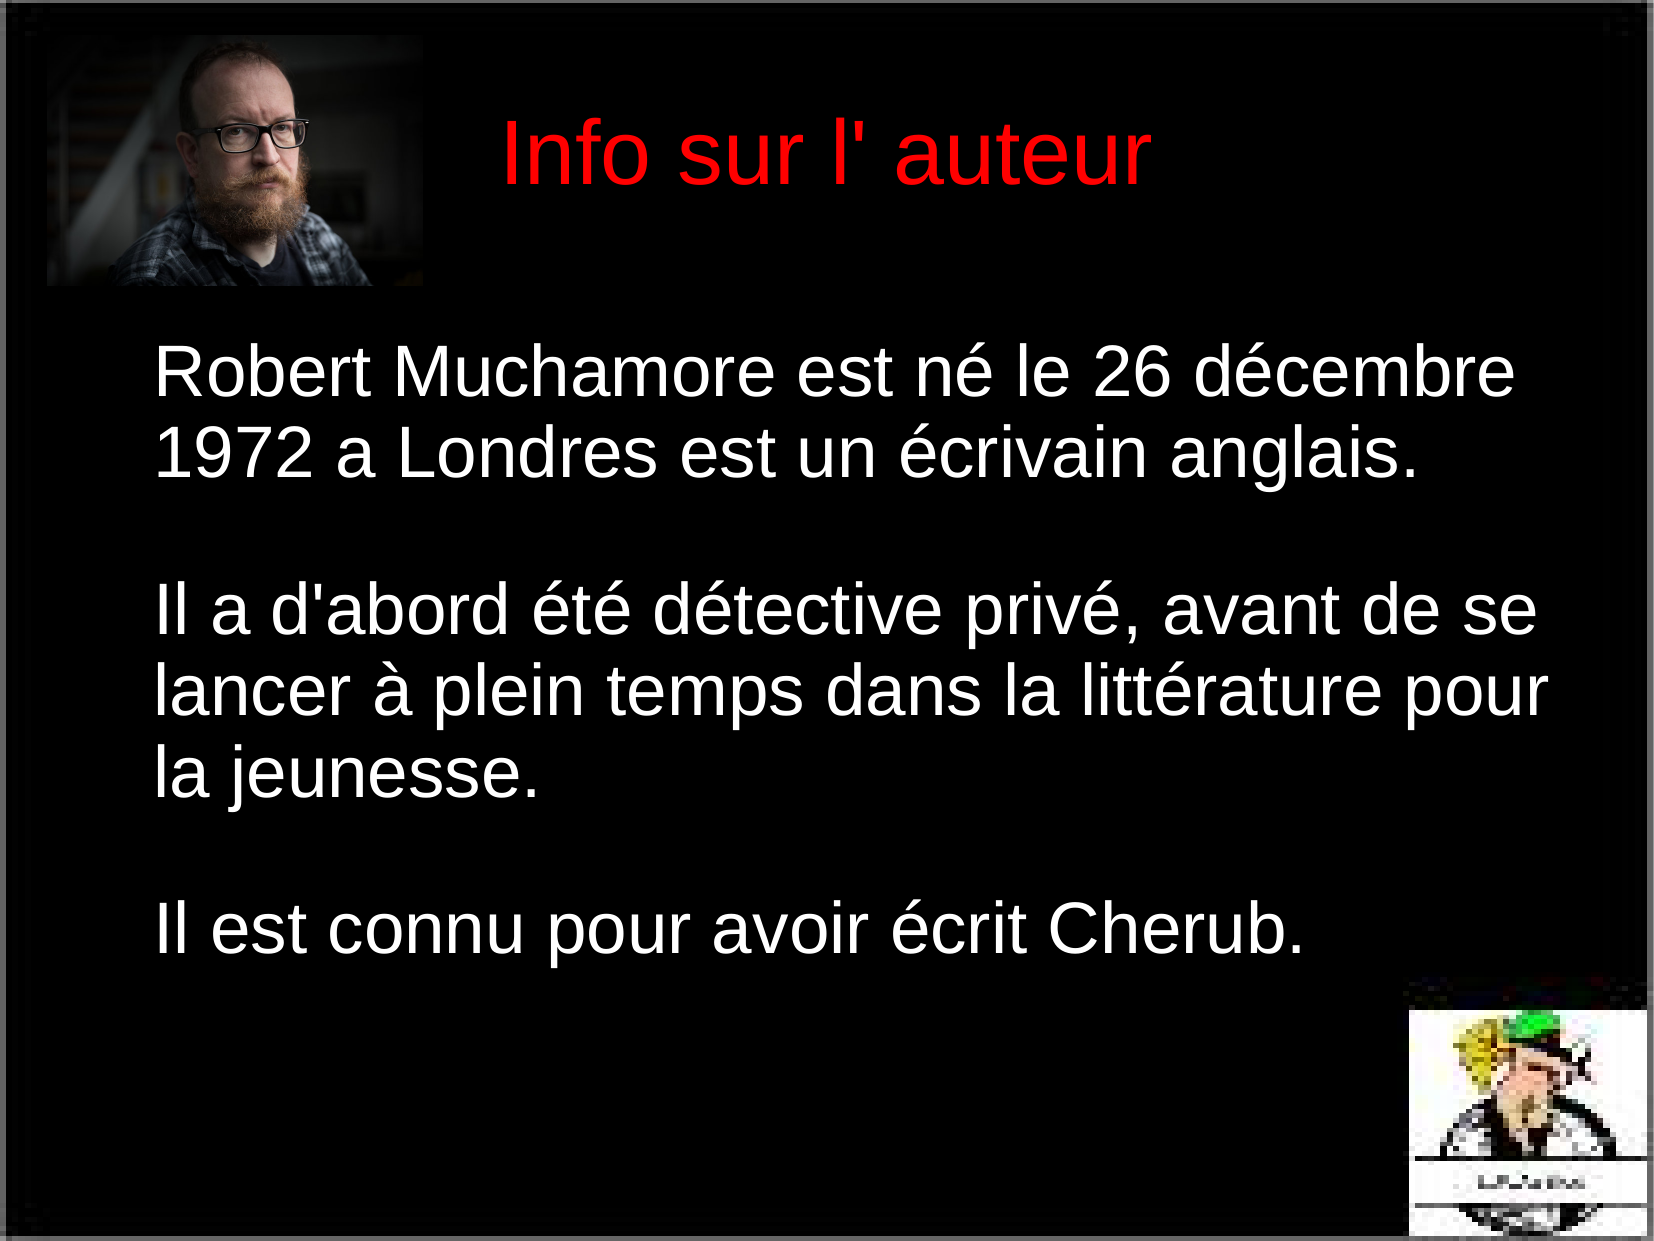

# Info sur l' auteur
Robert Muchamore est né le 26 décembre 1972 a Londres est un écrivain anglais.
Il a d'abord été détective privé, avant de se lancer à plein temps dans la littérature pour la jeunesse.
Il est connu pour avoir écrit Cherub.